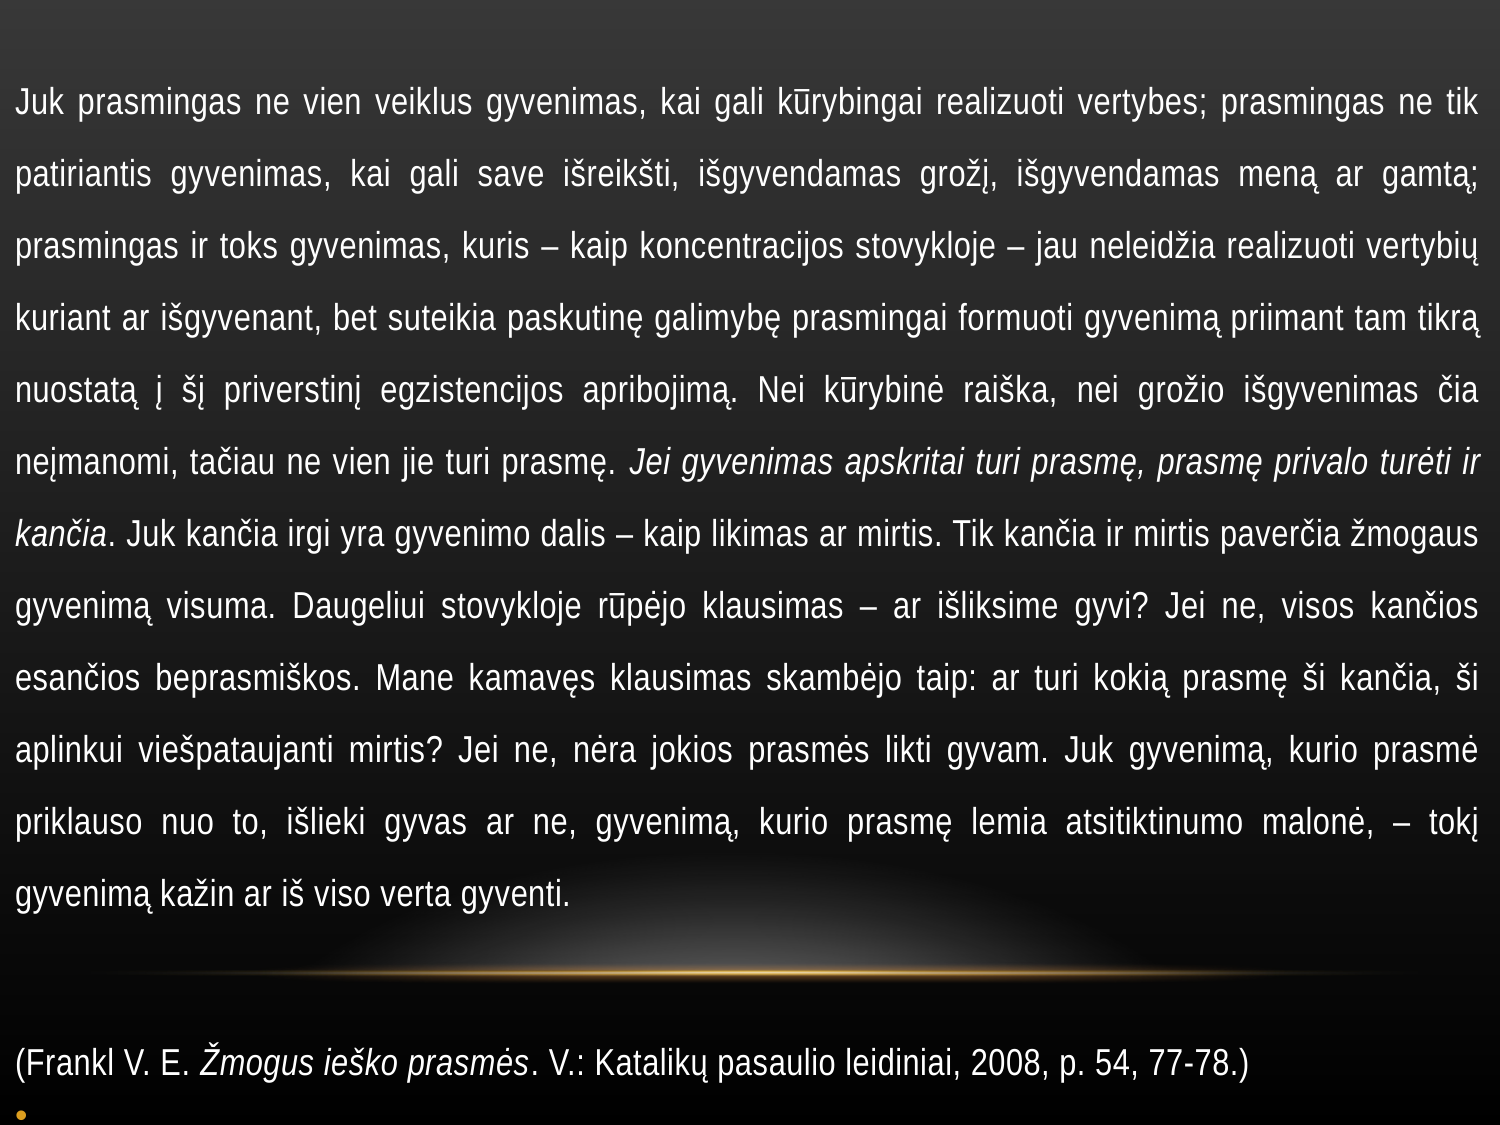

Juk prasmingas ne vien veiklus gyvenimas, kai gali kūrybingai realizuoti vertybes; prasmingas ne tik patiriantis gyvenimas, kai gali save išreikšti, išgyvendamas grožį, išgyvendamas meną ar gamtą; prasmingas ir toks gyvenimas, kuris – kaip koncentracijos stovykloje – jau neleidžia realizuoti vertybių kuriant ar išgyvenant, bet suteikia paskutinę galimybę prasmingai formuoti gyvenimą priimant tam tikrą nuostatą į šį priverstinį egzistencijos apribojimą. Nei kūrybinė raiška, nei grožio išgyvenimas čia neįmanomi, tačiau ne vien jie turi prasmę. Jei gyvenimas apskritai turi prasmę, prasmę privalo turėti ir kančia. Juk kančia irgi yra gyvenimo dalis – kaip likimas ar mirtis. Tik kančia ir mirtis paverčia žmogaus gyvenimą visuma. Daugeliui stovykloje rūpėjo klausimas – ar išliksime gyvi? Jei ne, visos kančios esančios beprasmiškos. Mane kamavęs klausimas skambėjo taip: ar turi kokią prasmę ši kančia, ši aplinkui viešpataujanti mirtis? Jei ne, nėra jokios prasmės likti gyvam. Juk gyvenimą, kurio prasmė priklauso nuo to, išlieki gyvas ar ne, gyvenimą, kurio prasmę lemia atsitiktinumo malonė, – tokį gyvenimą kažin ar iš viso verta gyventi.
(Frankl V. E. Žmogus ieško prasmės. V.: Katalikų pasaulio leidiniai, 2008, p. 54, 77-78.)
#